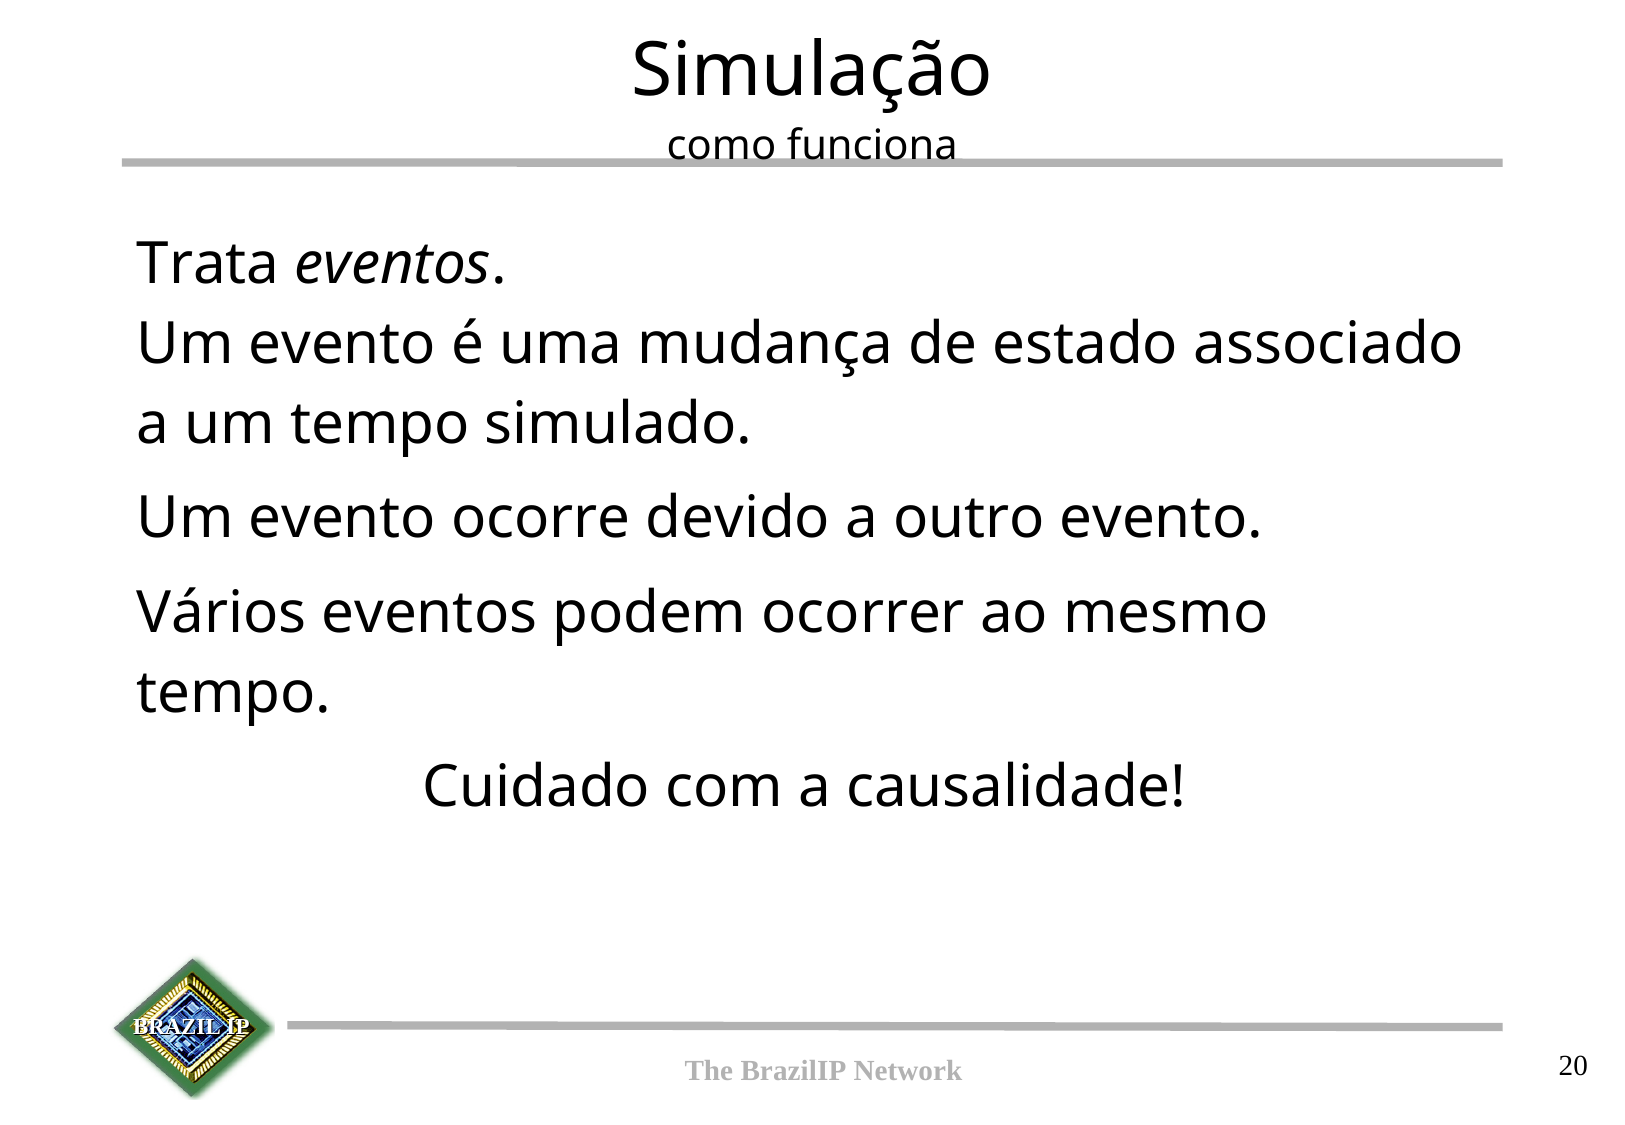

# Simulação como funciona
Trata eventos.
Um evento é uma mudança de estado associado a um tempo simulado.
Um evento ocorre devido a outro evento.
Vários eventos podem ocorrer ao mesmo tempo.
Cuidado com a causalidade!
20